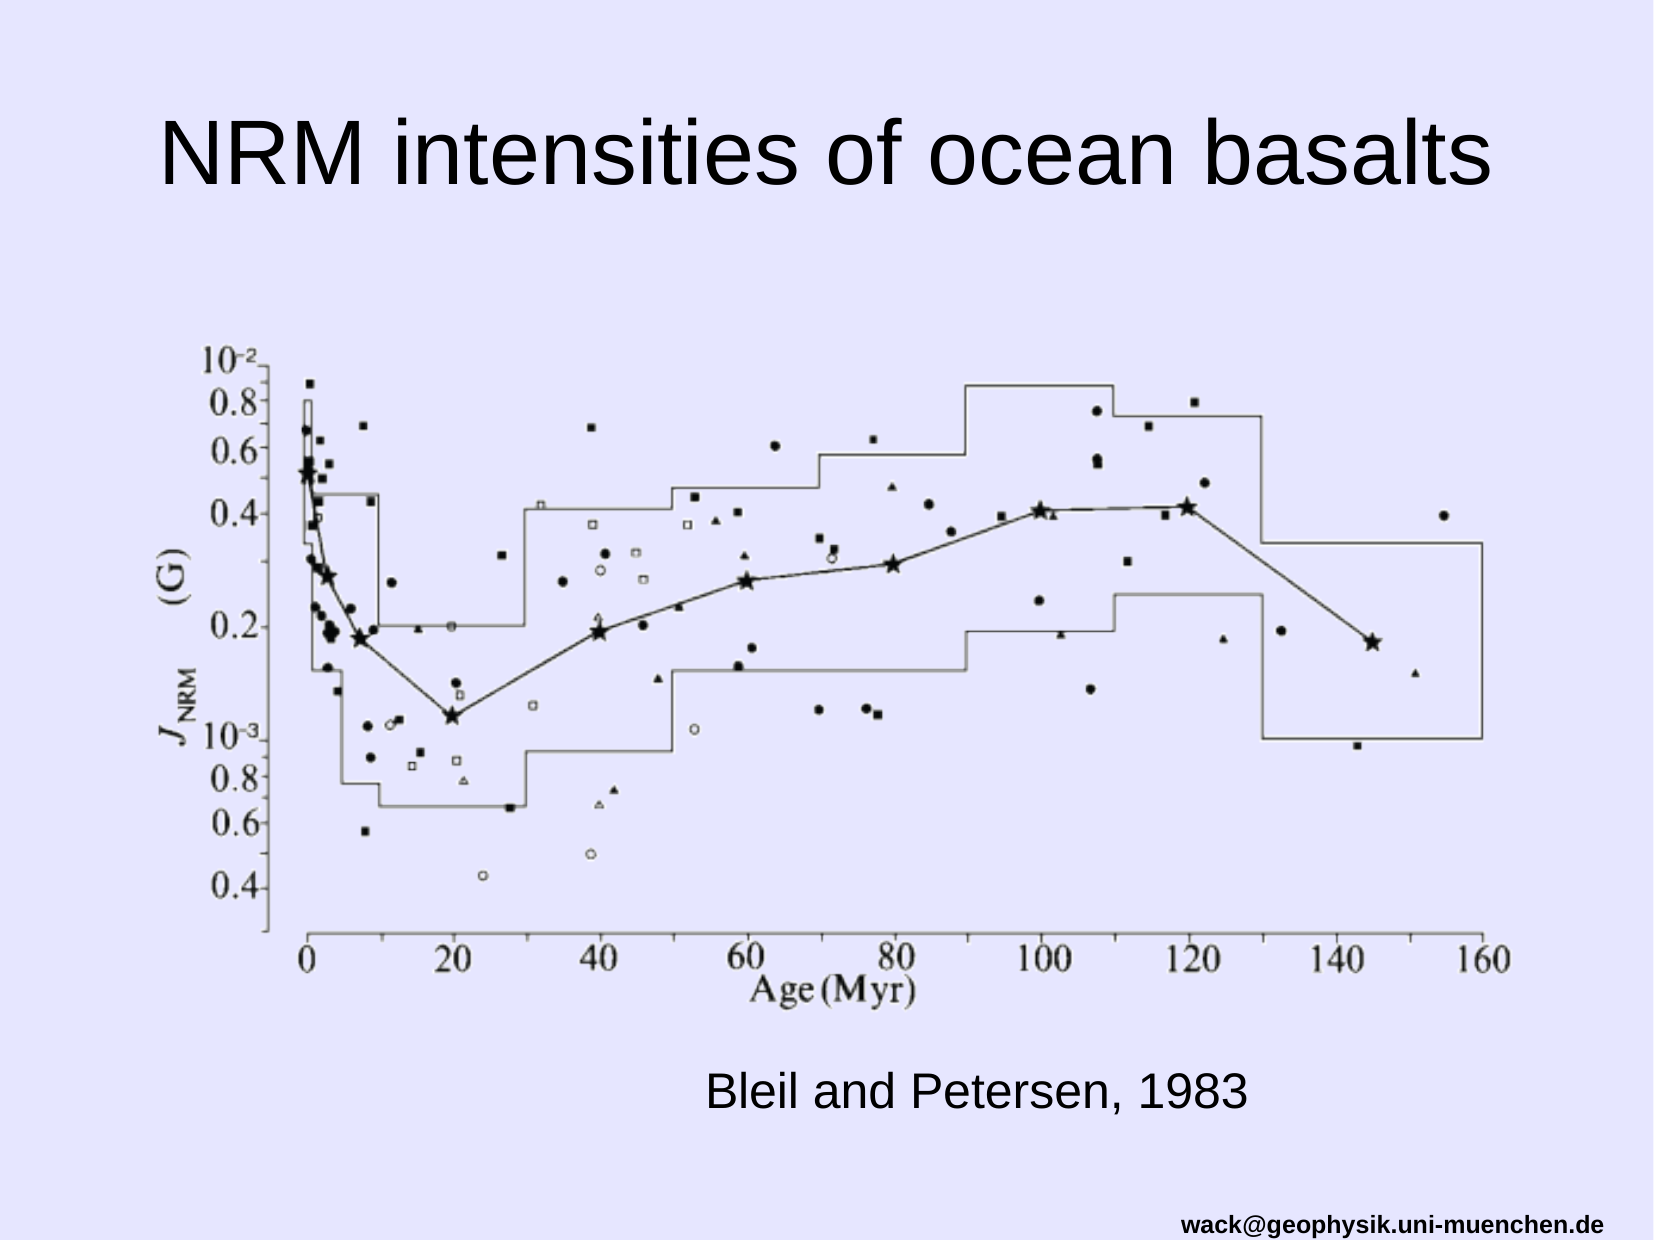

# NRM intensities of ocean basalts
Bleil and Petersen, 1983